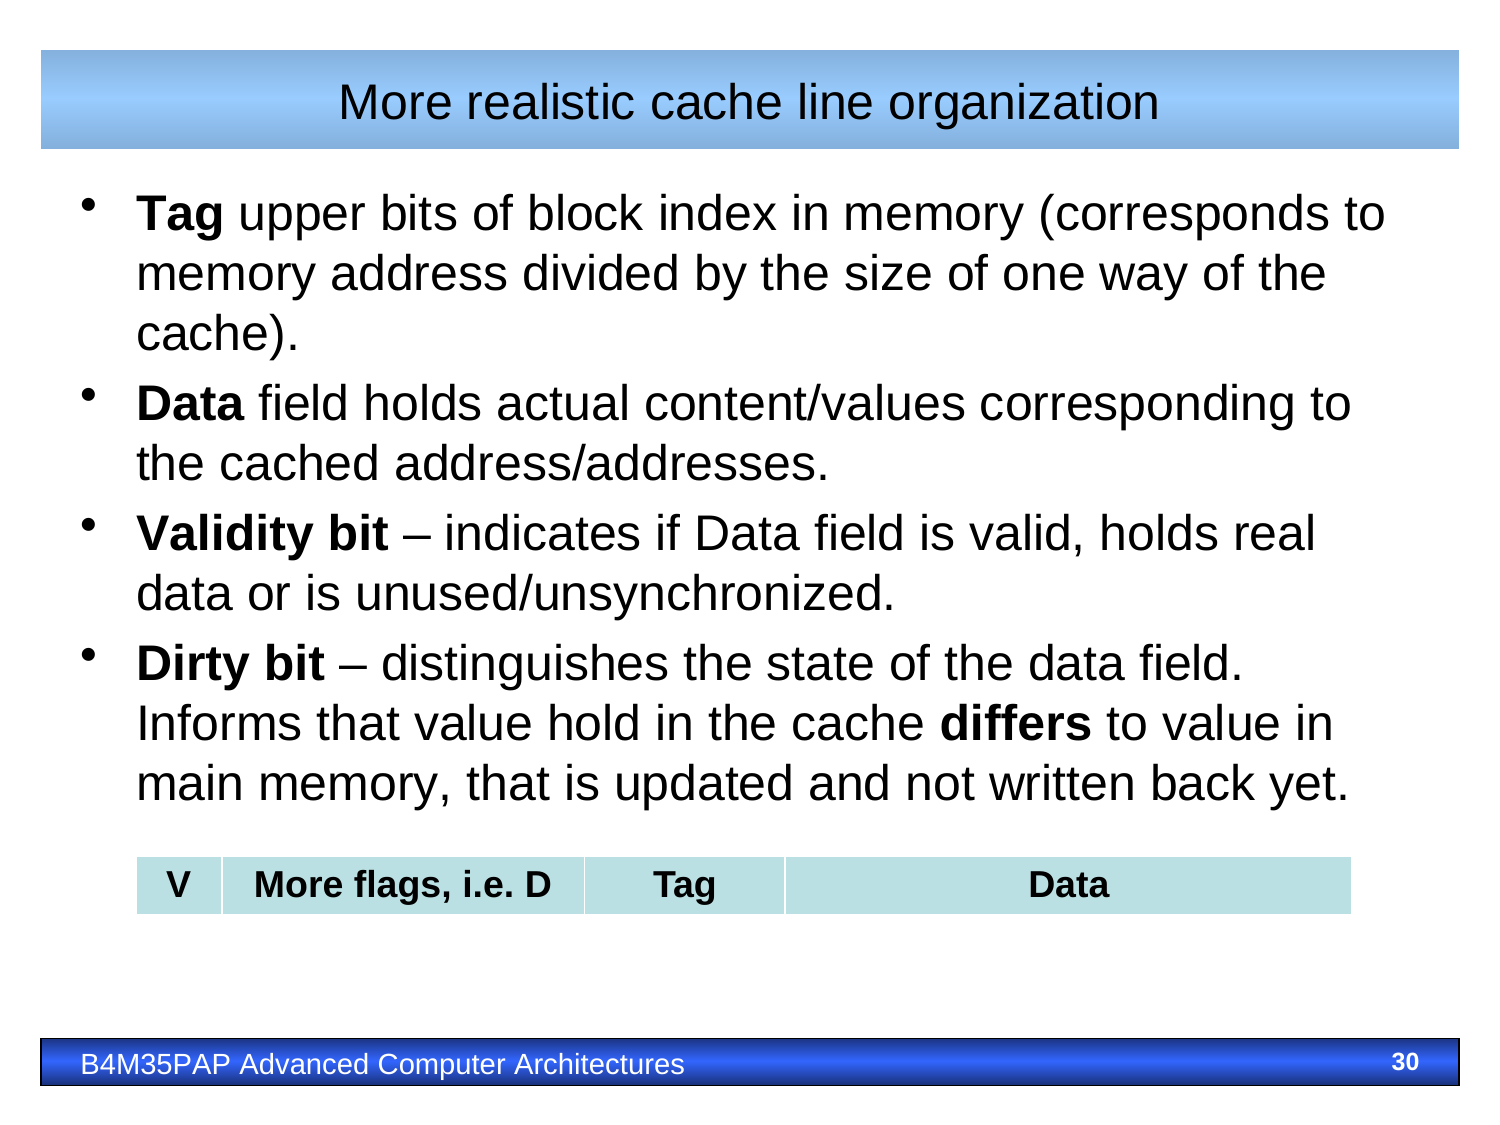

# More realistic cache line organization
Tag upper bits of block index in memory (corresponds to memory address divided by the size of one way of the cache).
Data field holds actual content/values corresponding to the cached address/addresses.
Validity bit – indicates if Data field is valid, holds real data or is unused/unsynchronized.
Dirty bit – distinguishes the state of the data field. Informs that value hold in the cache differs to value in main memory, that is updated and not written back yet.
| V | More flags, i.e. D | Tag | Data |
| --- | --- | --- | --- |